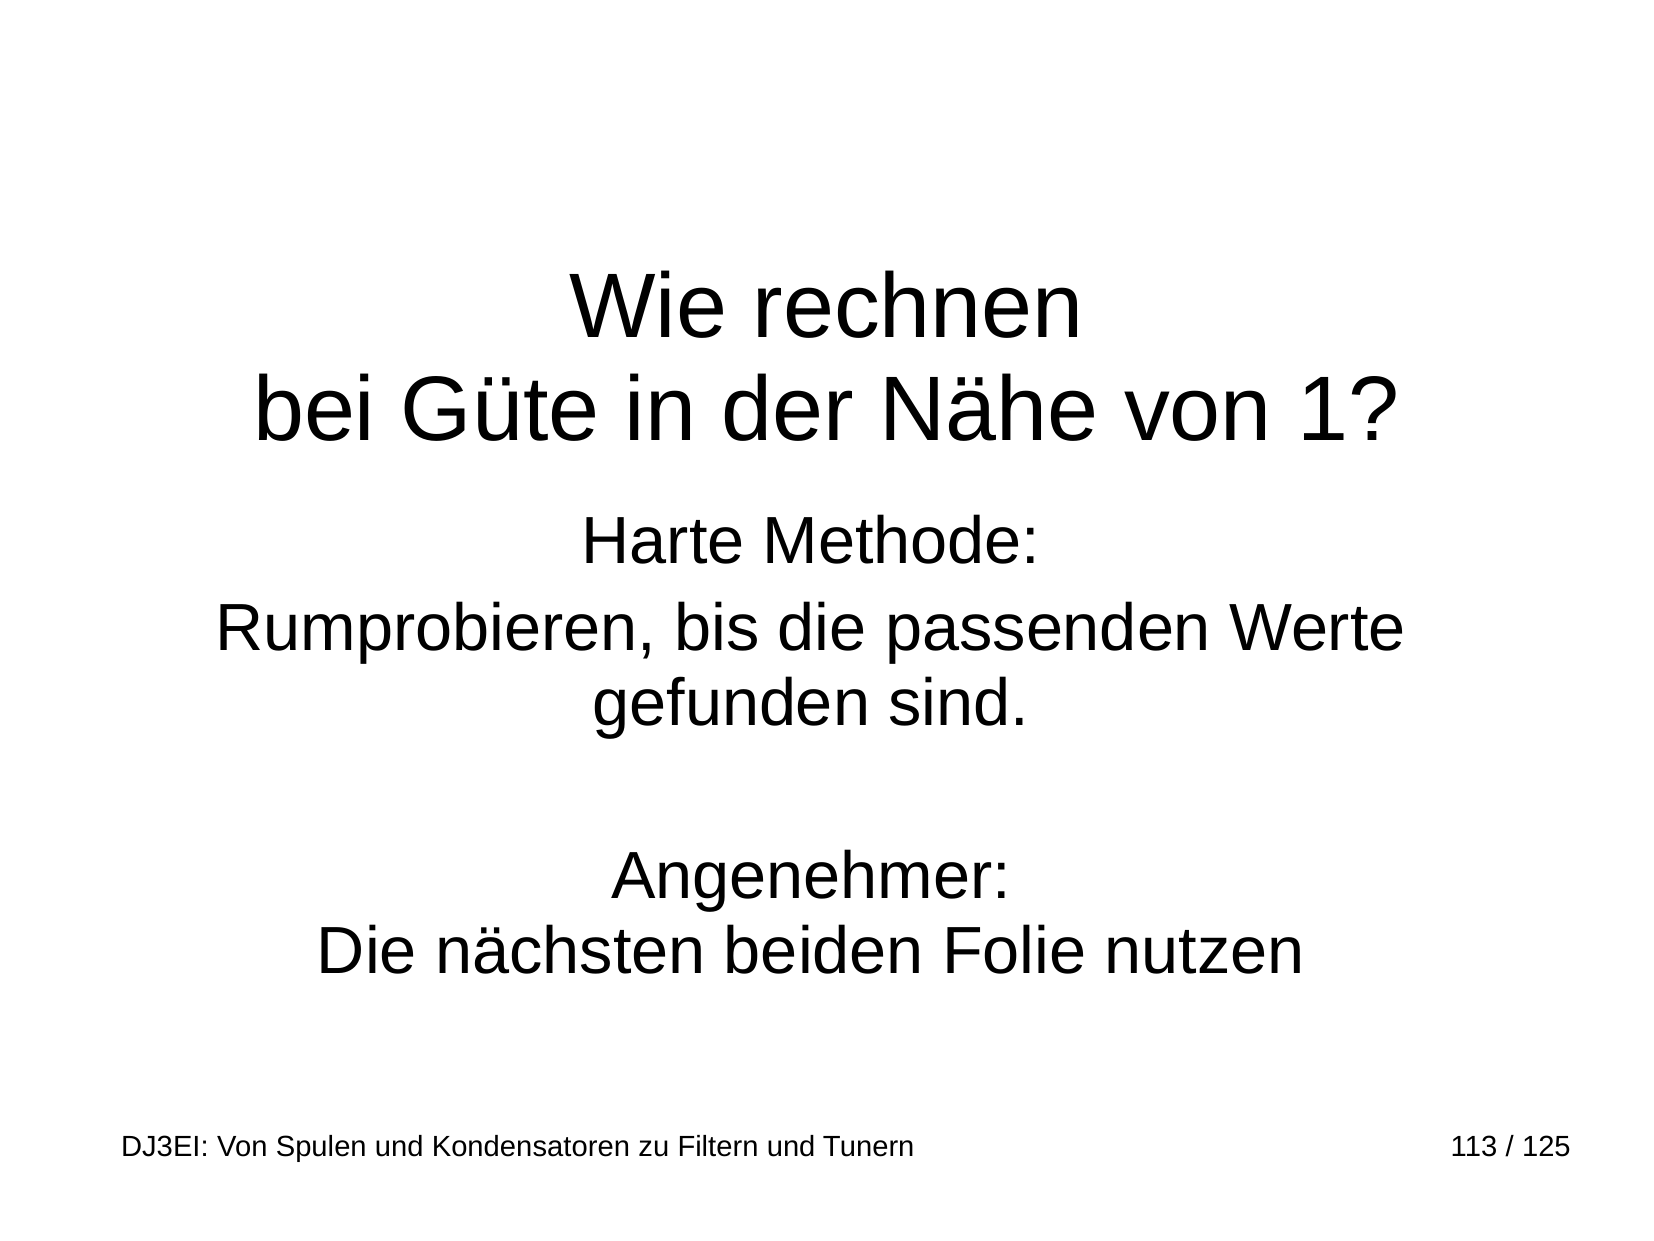

# Wie rechnen bei Güte in der Nähe von 1?
Harte Methode:
Rumprobieren, bis die passenden Werte gefunden sind.
Angenehmer:
Die nächsten beiden Folie nutzen